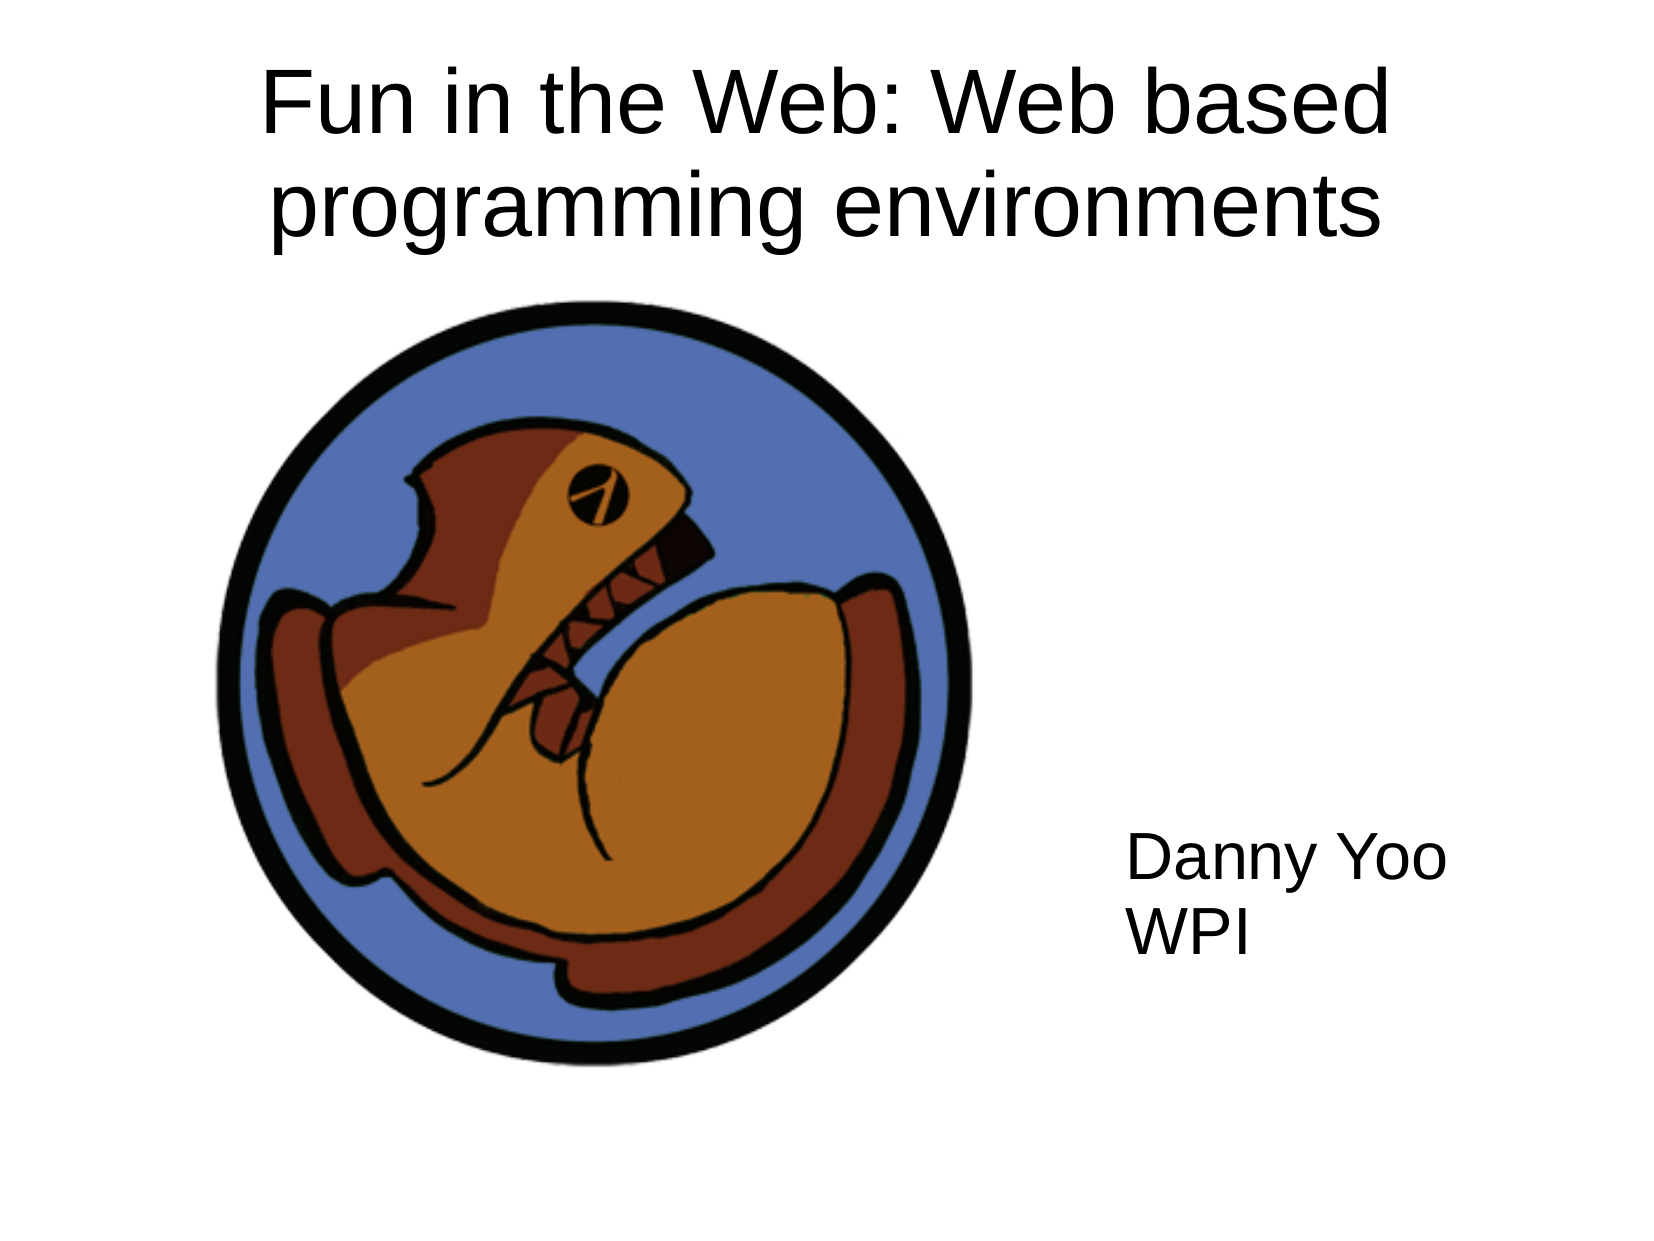

# Fun in the Web: Web based programming environments
Danny Yoo
WPI